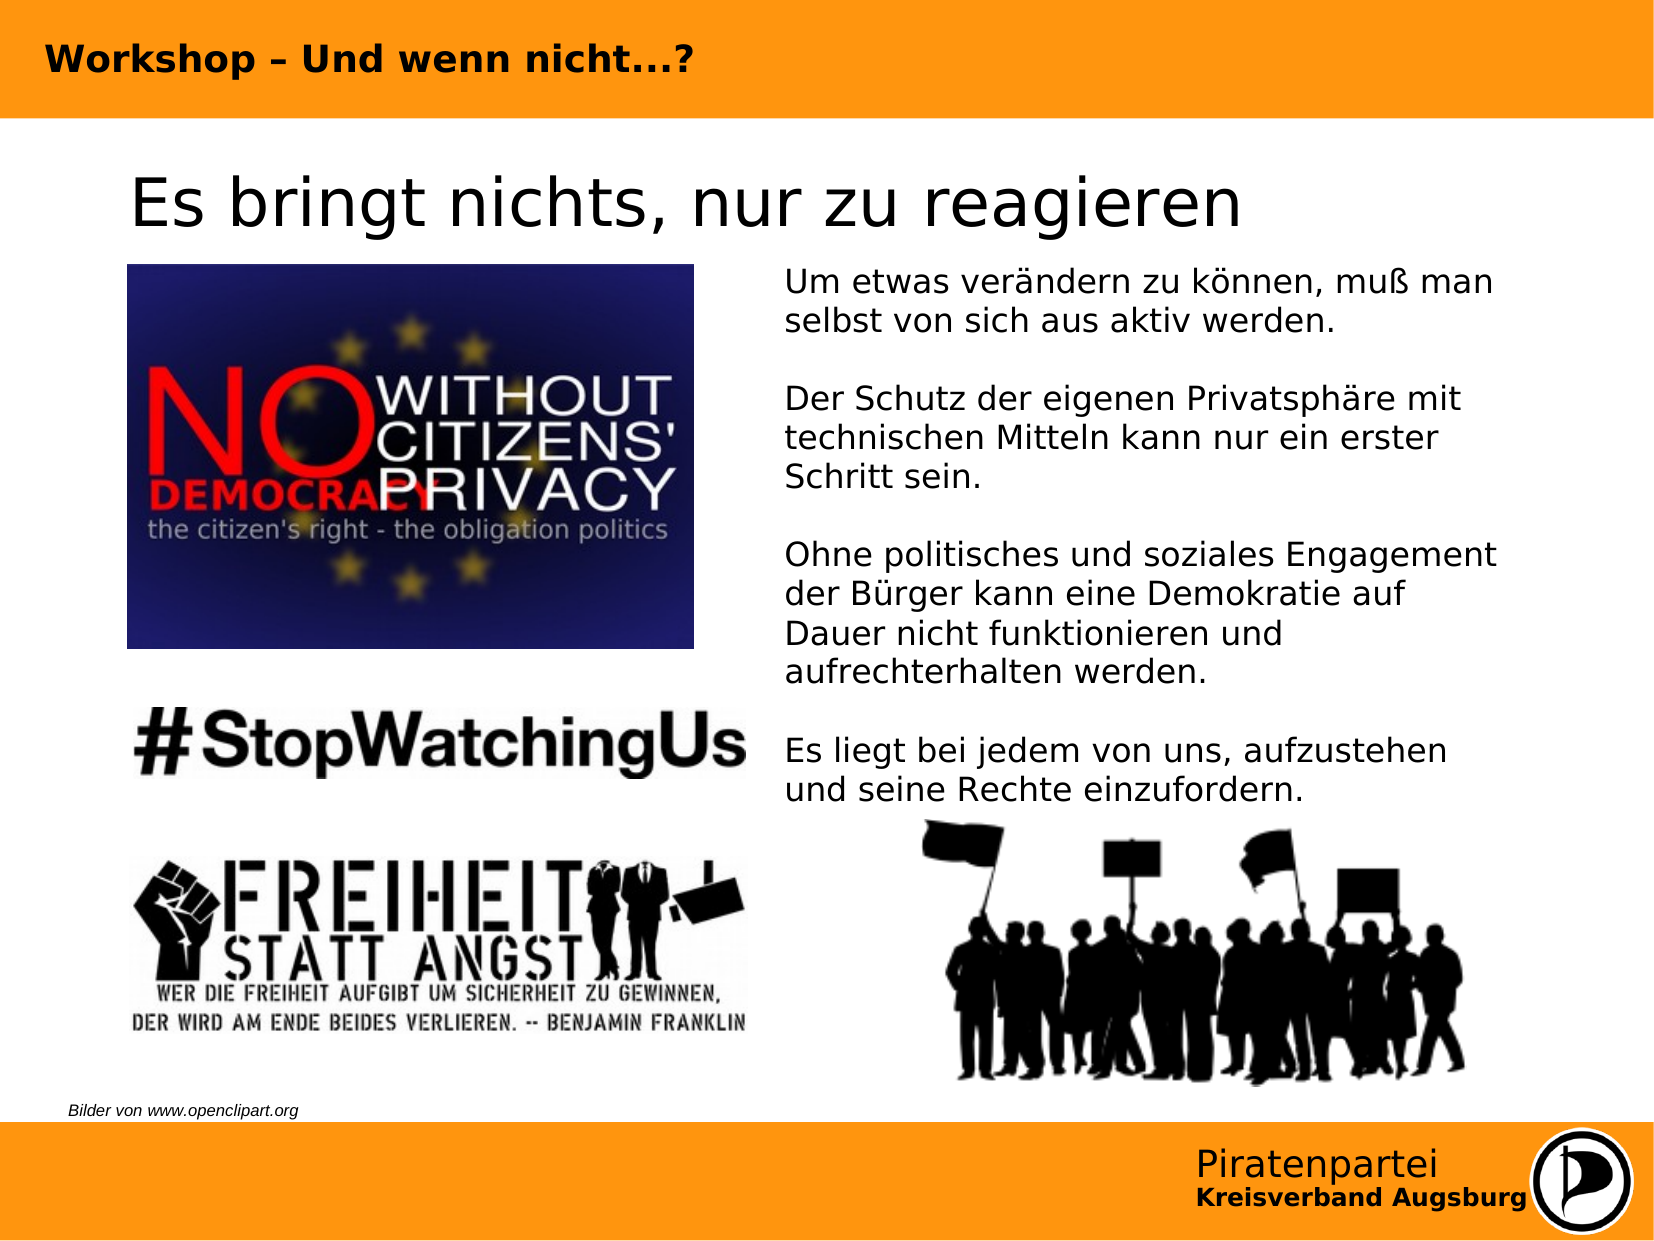

Workshop – Und wenn nicht...?
Es bringt nichts, nur zu reagieren
Um etwas verändern zu können, muß man selbst von sich aus aktiv werden.
Der Schutz der eigenen Privatsphäre mit technischen Mitteln kann nur ein erster Schritt sein.
Ohne politisches und soziales Engagement der Bürger kann eine Demokratie auf Dauer nicht funktionieren und aufrechterhalten werden.
Es liegt bei jedem von uns, aufzustehen und seine Rechte einzufordern.
Bilder von www.openclipart.org